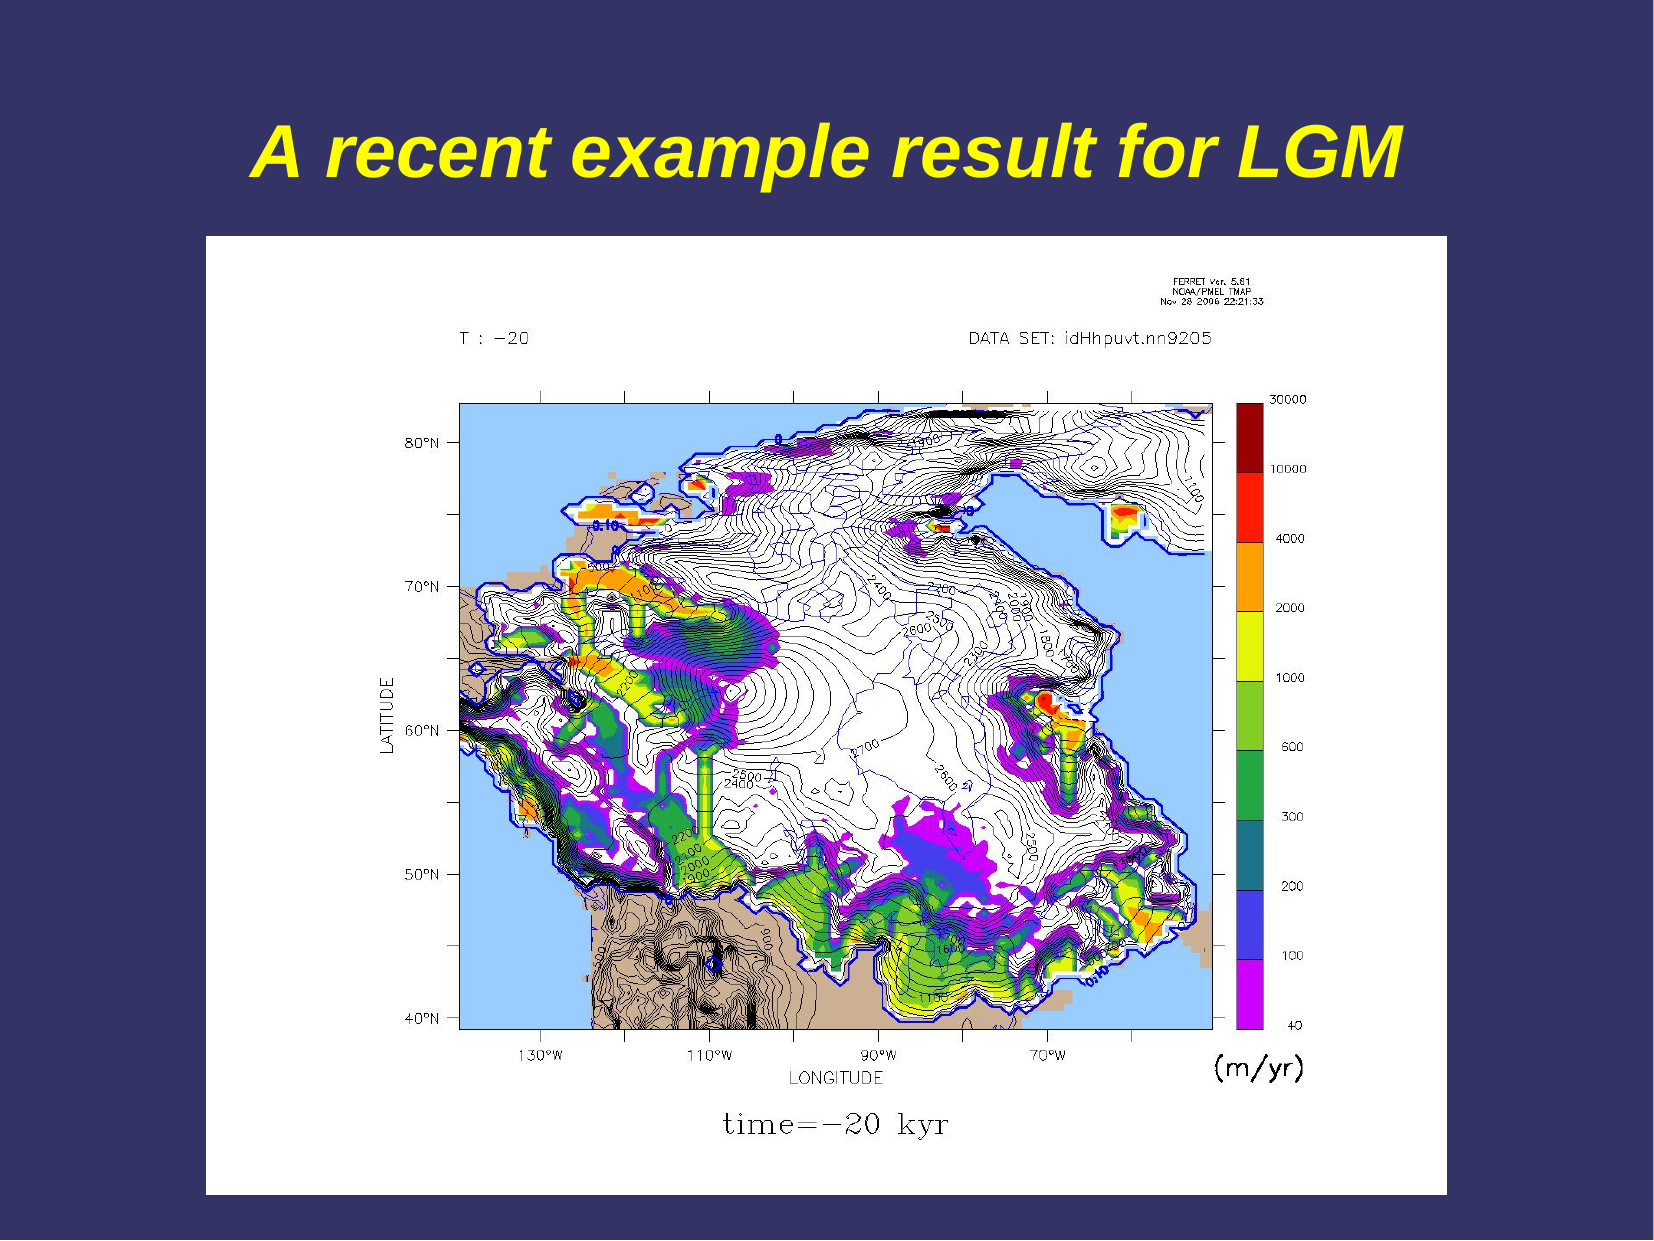

# A recent example result for LGM